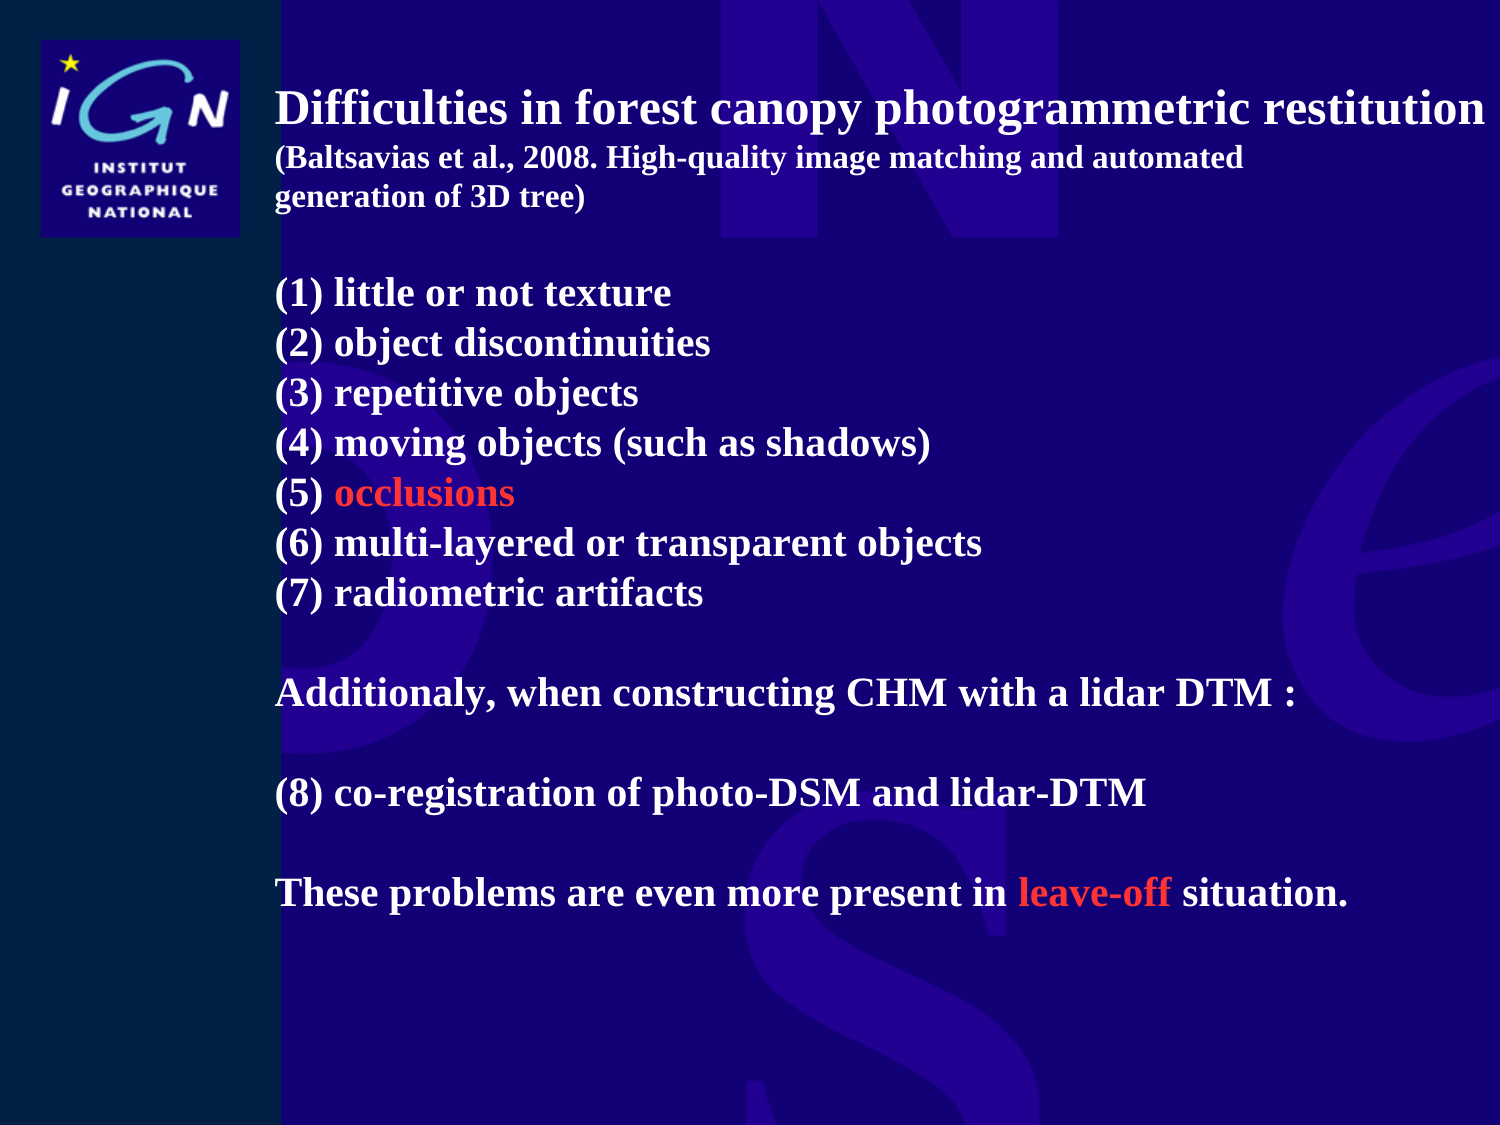

Difficulties in forest canopy photogrammetric restitution
(Baltsavias et al., 2008. High-quality image matching and automated
generation of 3D tree)
(1) little or not texture
(2) object discontinuities
(3) repetitive objects
(4) moving objects (such as shadows)
(5) occlusions
(6) multi-layered or transparent objects
(7) radiometric artifacts
Additionaly, when constructing CHM with a lidar DTM :
(8) co-registration of photo-DSM and lidar-DTM
These problems are even more present in leave-off situation.